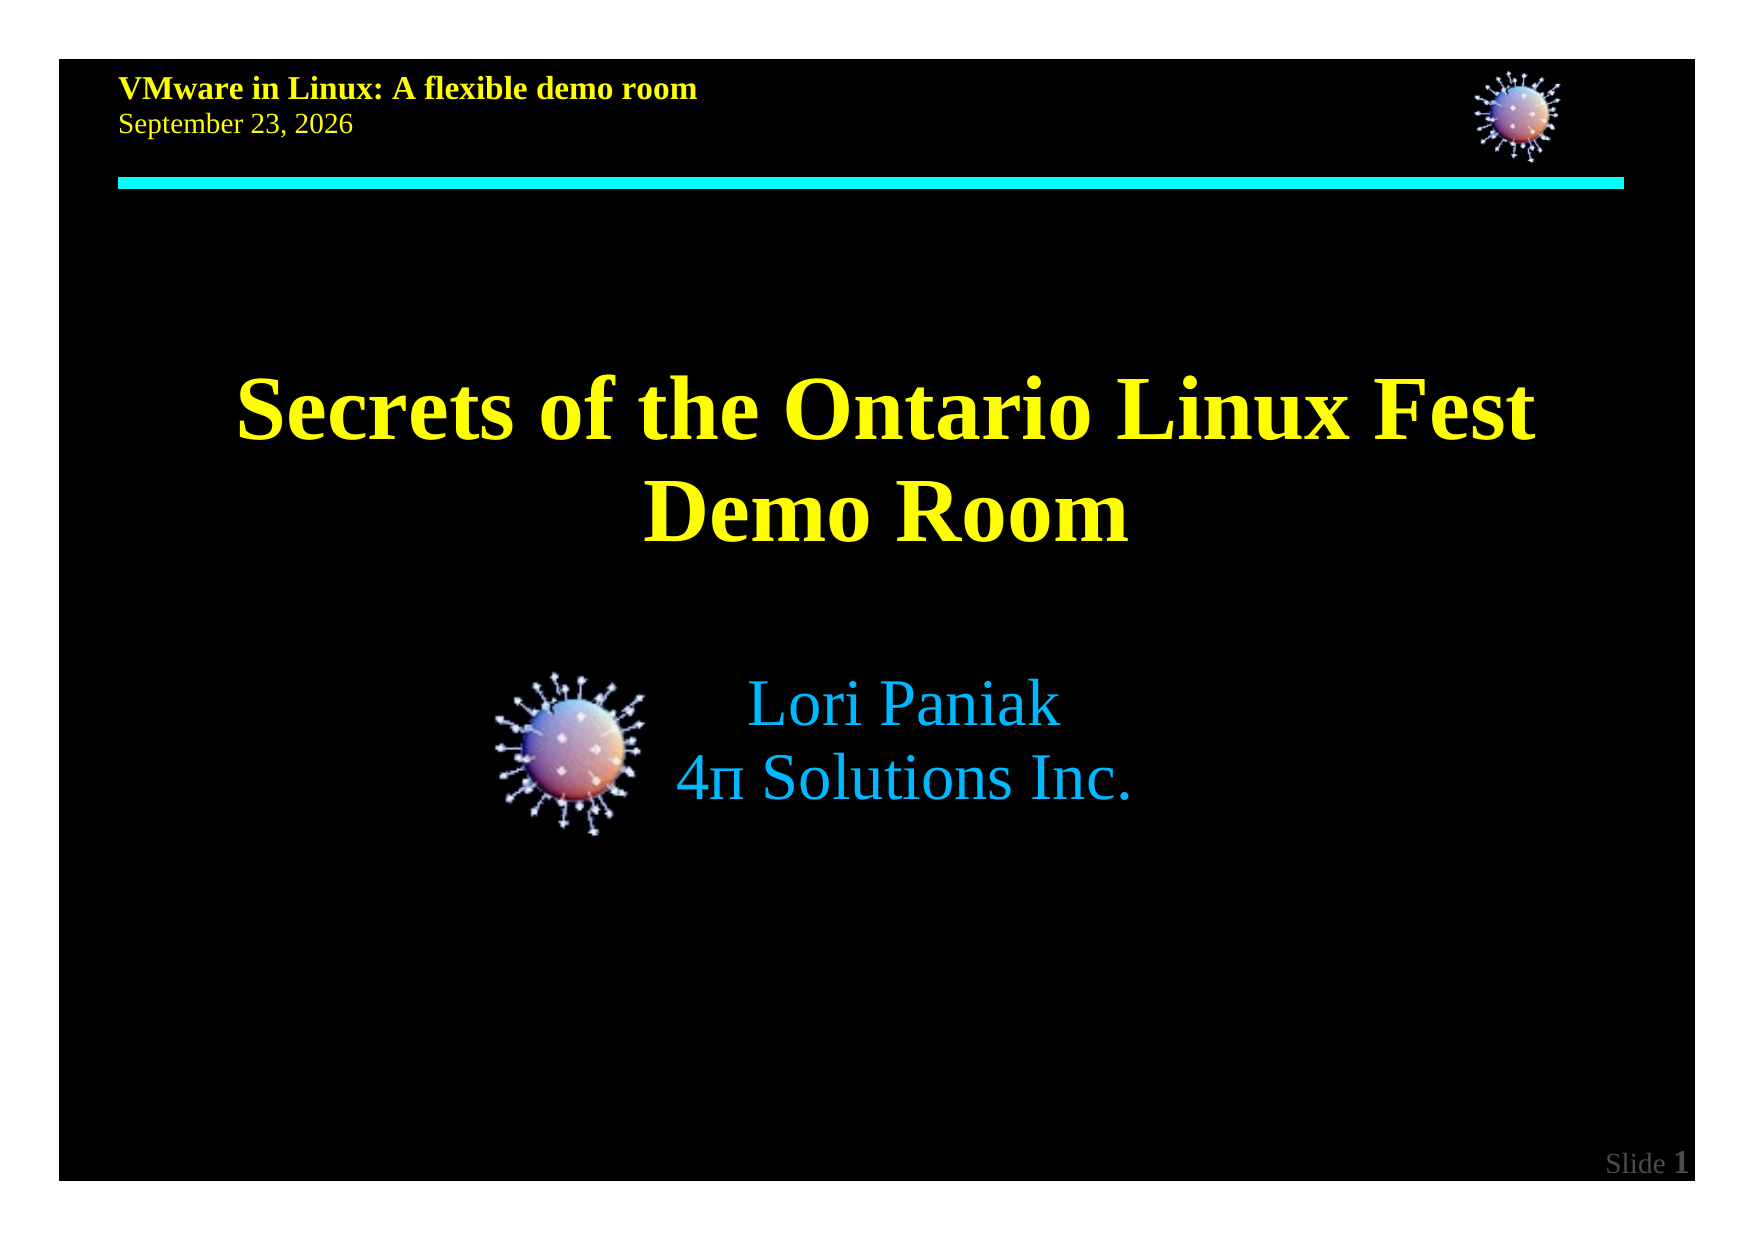

# Secrets of the Ontario Linux Fest Demo Room
Lori Paniak
4п Solutions Inc.